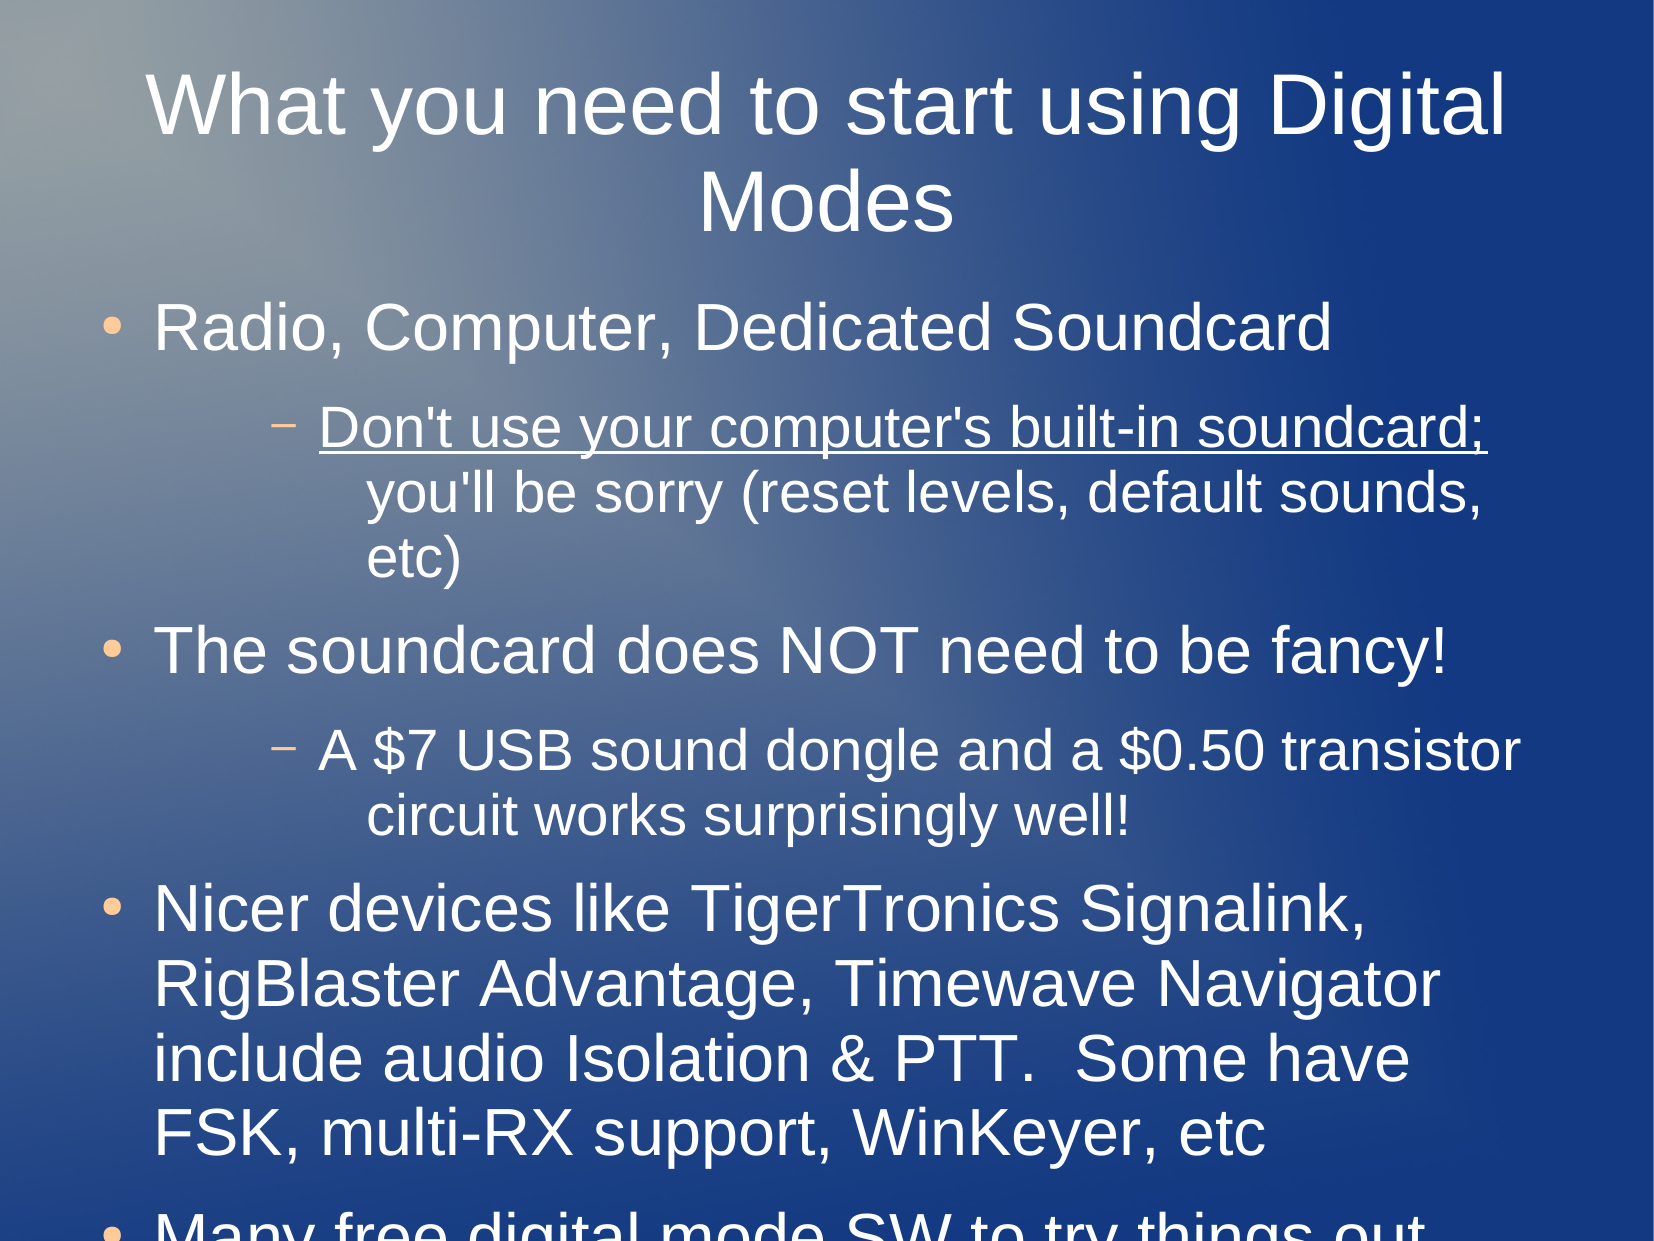

# What you need to start using Digital Modes
Radio, Computer, Dedicated Soundcard
Don't use your computer's built-in soundcard; you'll be sorry (reset levels, default sounds, etc)
The soundcard does NOT need to be fancy!
A $7 USB sound dongle and a $0.50 transistor circuit works surprisingly well!
Nicer devices like TigerTronics Signalink, RigBlaster Advantage, Timewave Navigator include audio Isolation & PTT. Some have FSK, multi-RX support, WinKeyer, etc
Many free digital mode SW to try things out